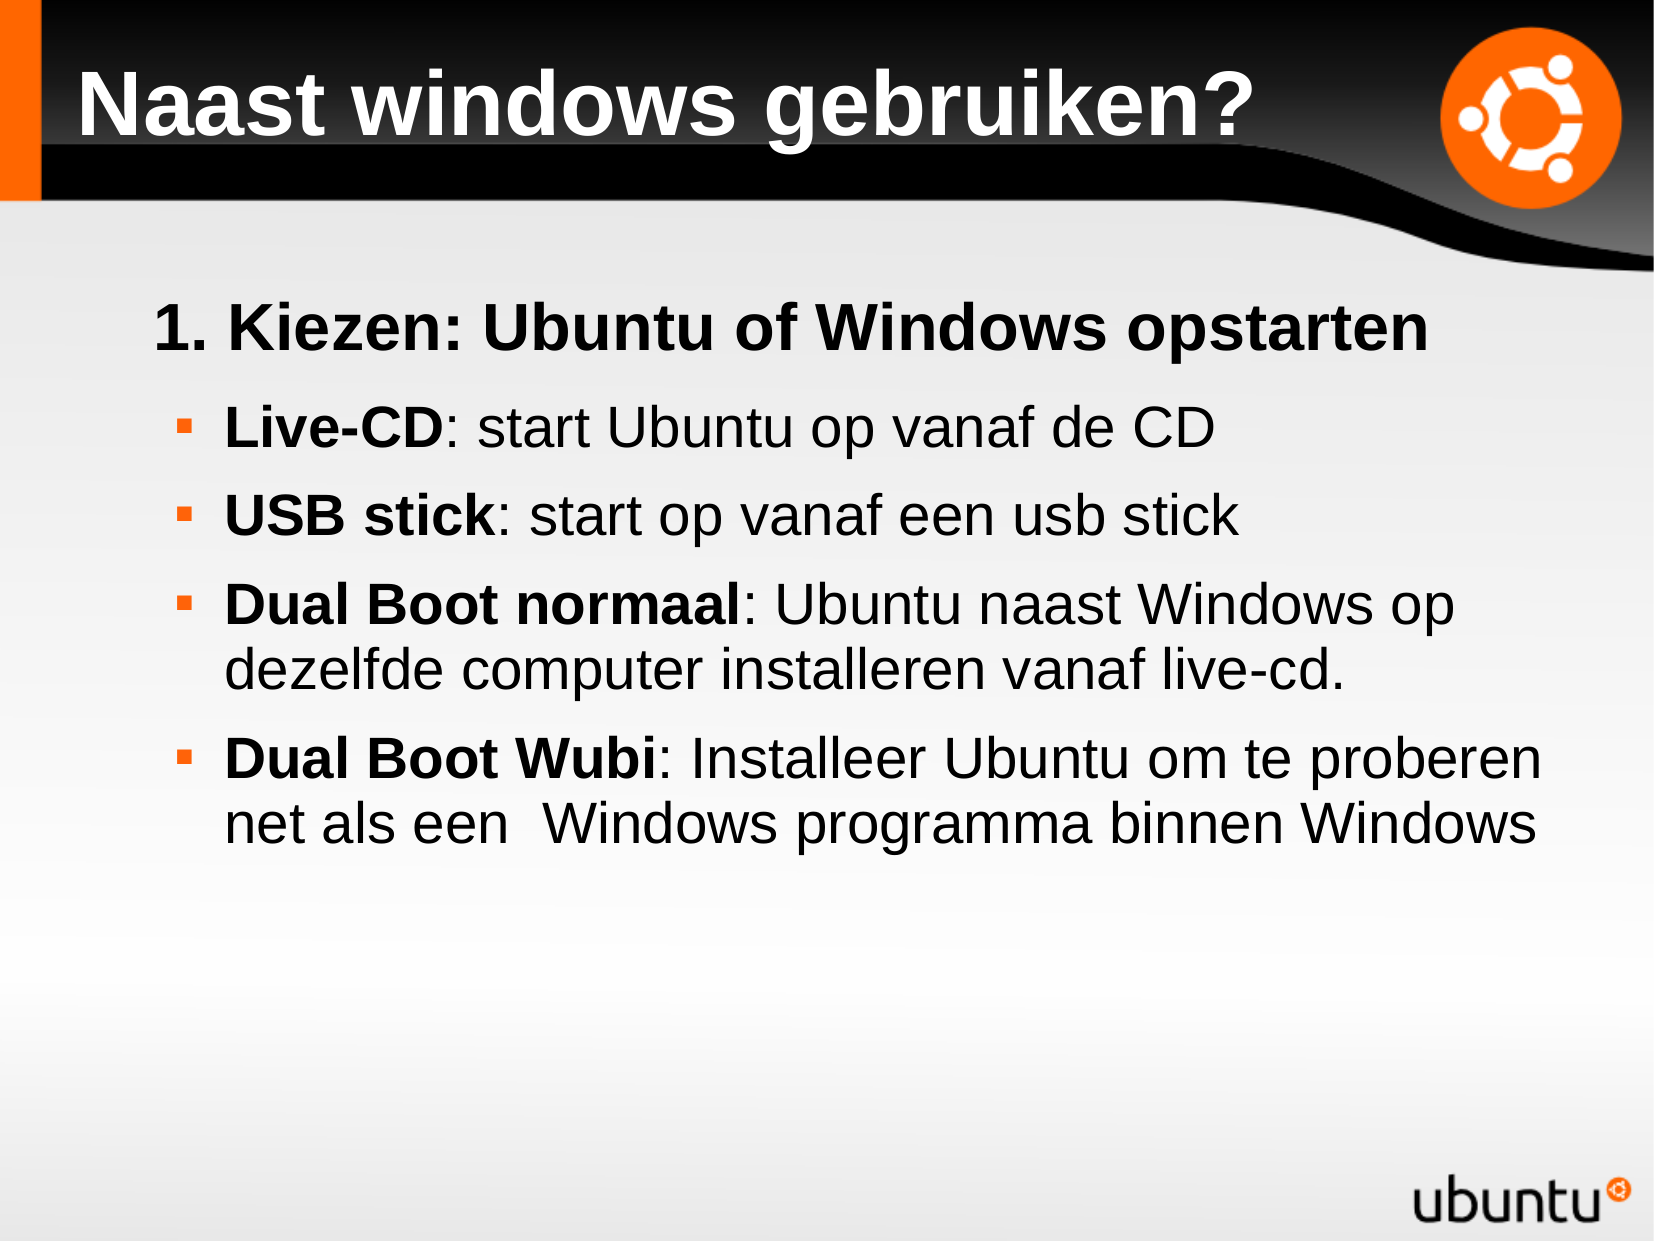

# Naast windows gebruiken?
1. Kiezen: Ubuntu of Windows opstarten
Live-CD: start Ubuntu op vanaf de CD
USB stick: start op vanaf een usb stick
Dual Boot normaal: Ubuntu naast Windows op dezelfde computer installeren vanaf live-cd.
Dual Boot Wubi: Installeer Ubuntu om te proberen net als een Windows programma binnen Windows